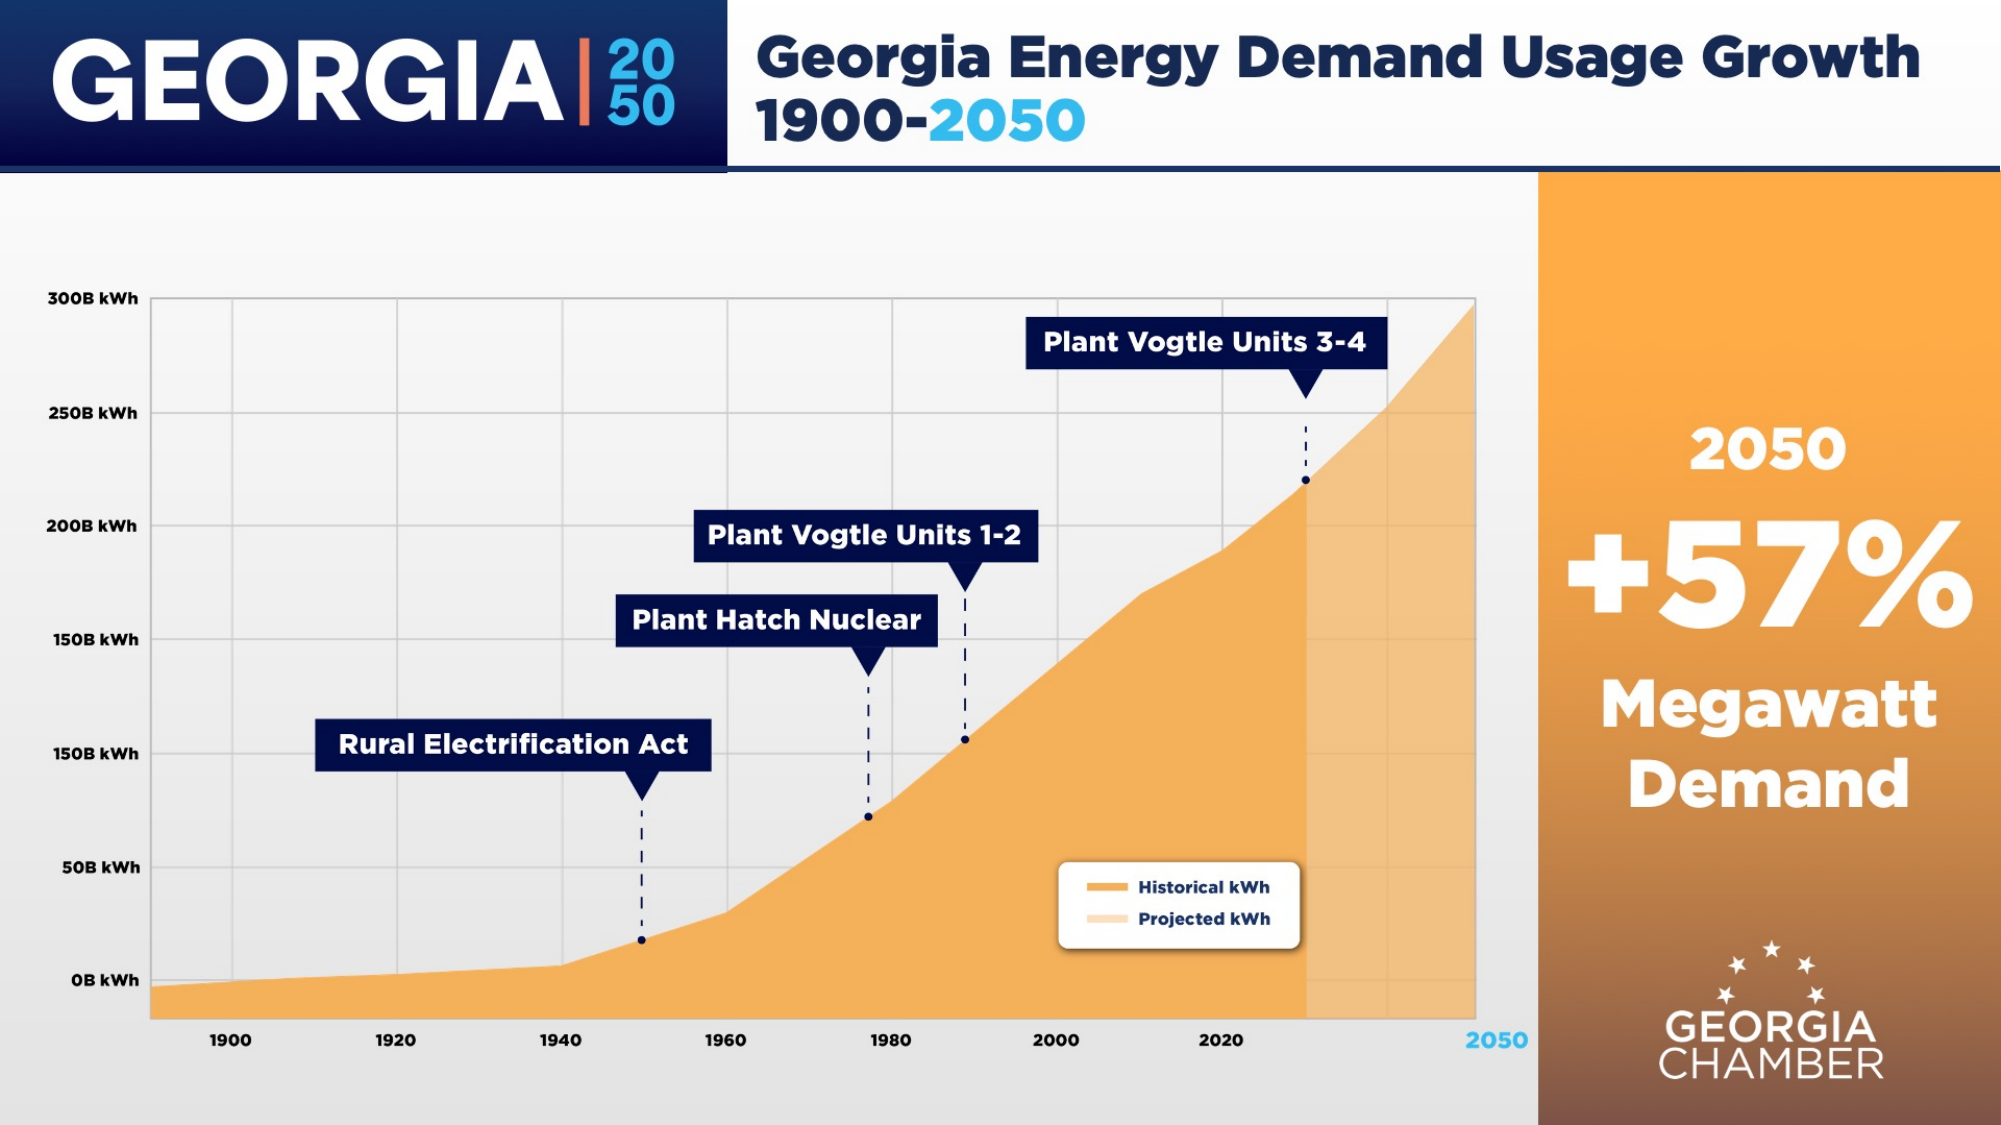

Georgia Energy Demand Usage Growth
1900-2050
2050
+57% Megawatt Demand